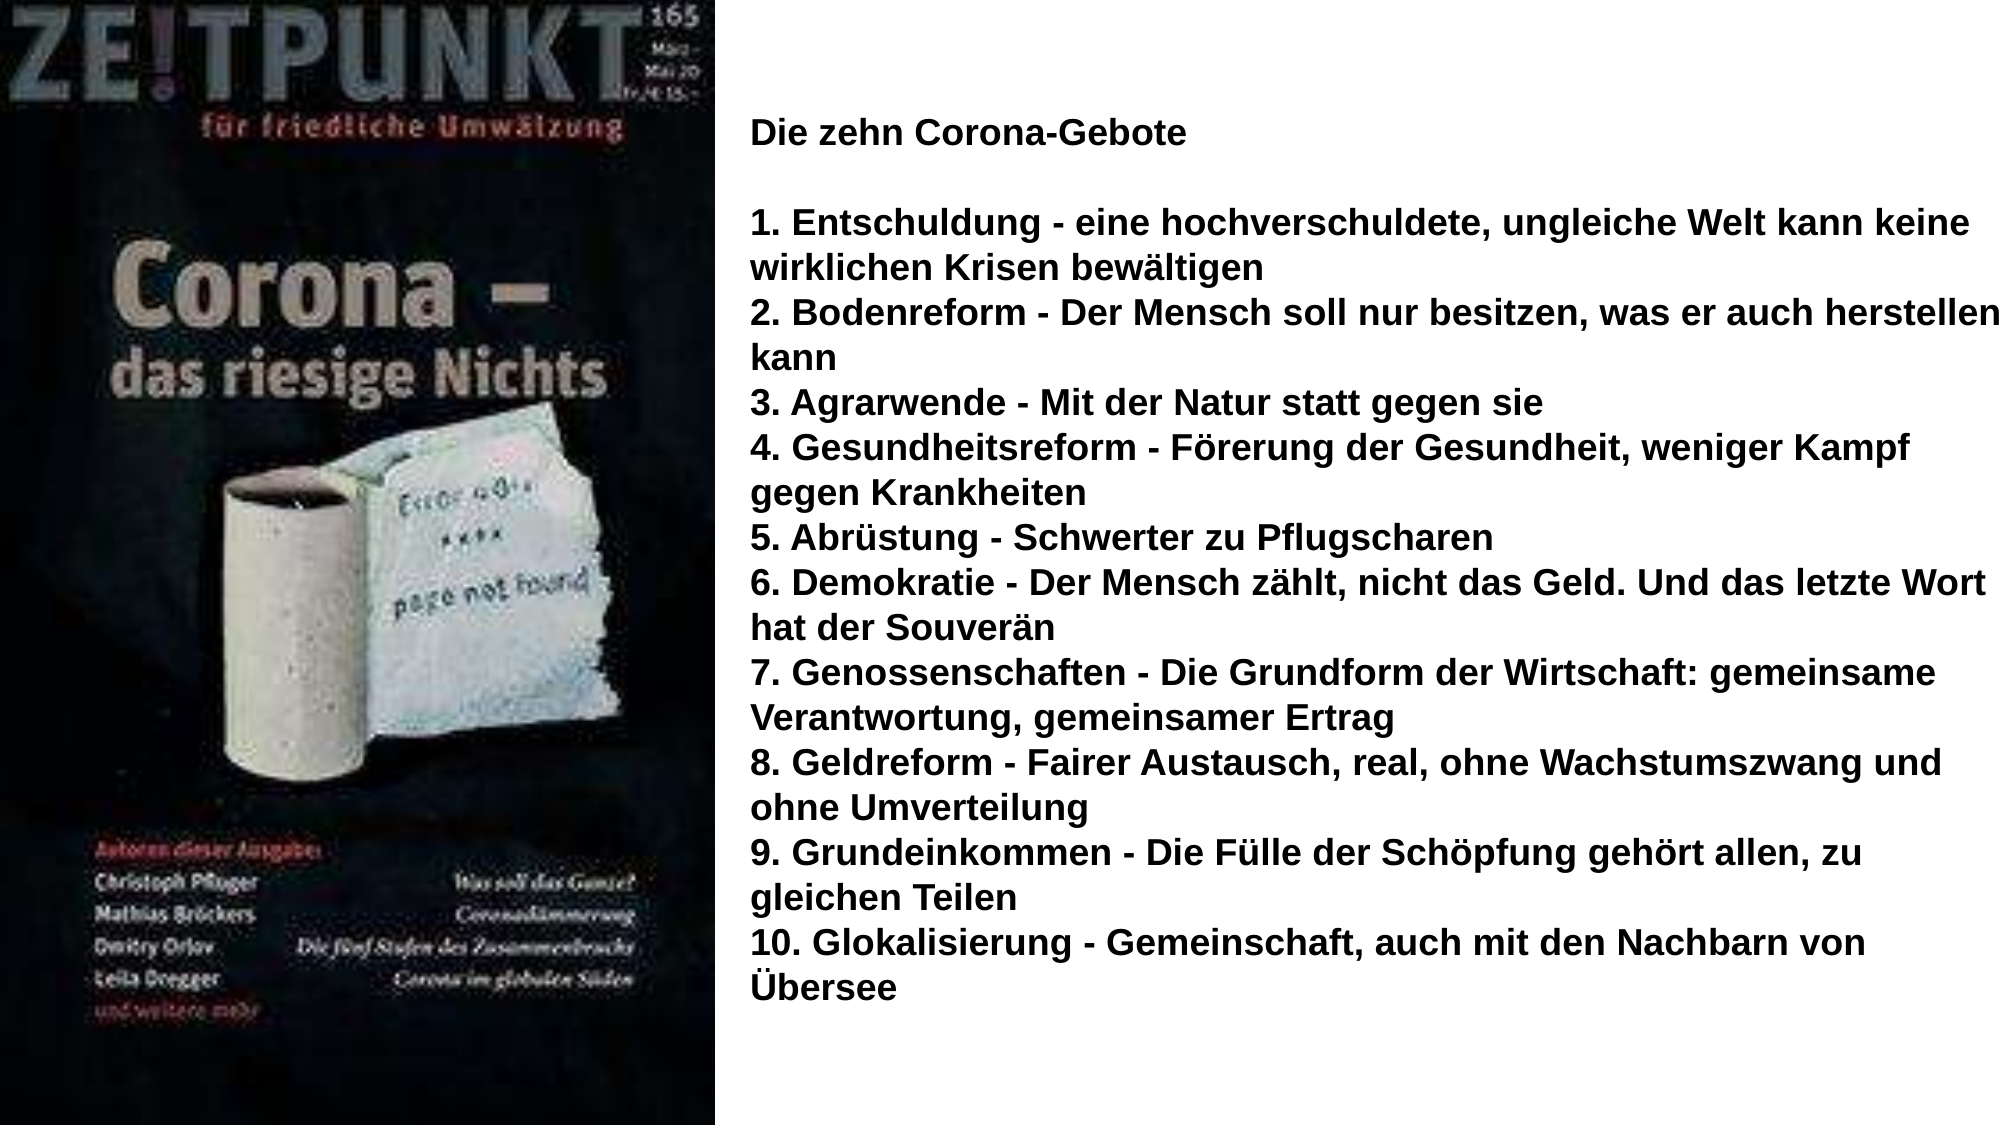

Die zehn Corona-Gebote
1. Entschuldung - eine hochverschuldete, ungleiche Welt kann keine wirklichen Krisen bewältigen
2. Bodenreform - Der Mensch soll nur besitzen, was er auch herstellen kann
3. Agrarwende - Mit der Natur statt gegen sie
4. Gesundheitsreform - Förerung der Gesundheit, weniger Kampf gegen Krankheiten
5. Abrüstung - Schwerter zu Pflugscharen
6. Demokratie - Der Mensch zählt, nicht das Geld. Und das letzte Wort hat der Souverän
7. Genossenschaften - Die Grundform der Wirtschaft: gemeinsame Verantwortung, gemeinsamer Ertrag
8. Geldreform - Fairer Austausch, real, ohne Wachstumszwang und ohne Umverteilung
9. Grundeinkommen - Die Fülle der Schöpfung gehört allen, zu gleichen Teilen
10. Glokalisierung - Gemeinschaft, auch mit den Nachbarn von Übersee